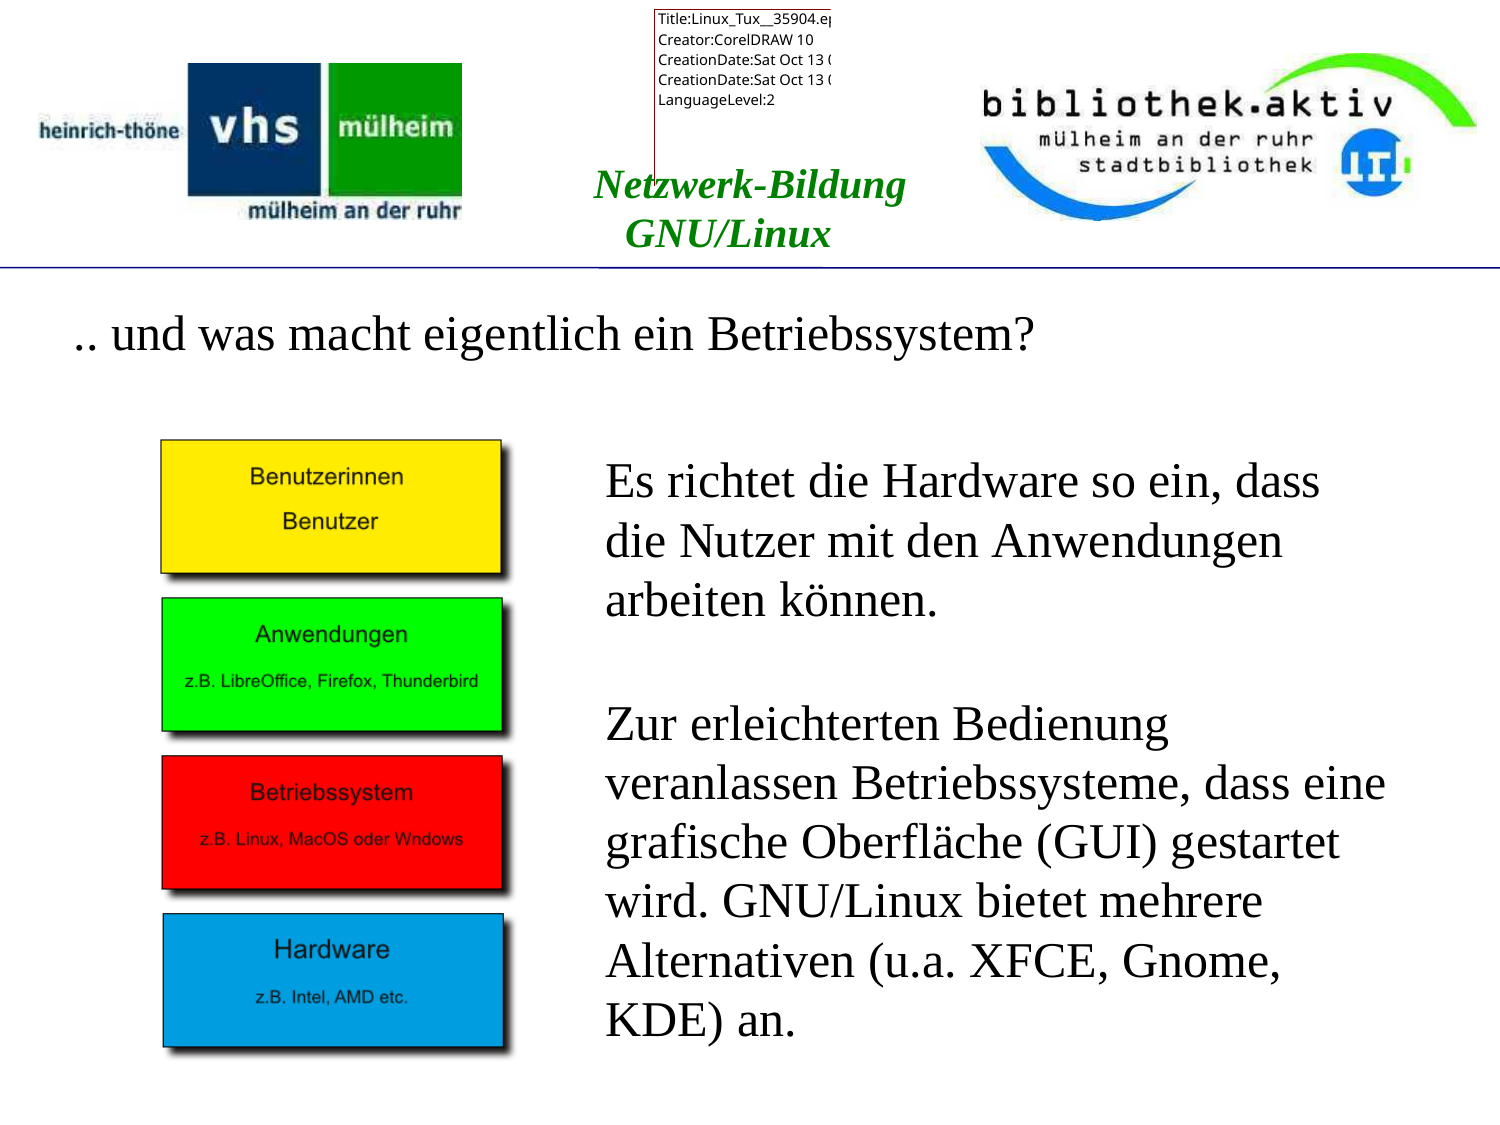

Netzwerk-Bildung
 GNU/Linux
.. und was macht eigentlich ein Betriebssystem?
Es richtet die Hardware so ein, dass die Nutzer mit den Anwendungen arbeiten können.
Zur erleichterten Bedienung veranlassen Betriebssysteme, dass eine grafische Oberfläche (GUI) gestartet wird. GNU/Linux bietet mehrere Alternativen (u.a. XFCE, Gnome, KDE) an.